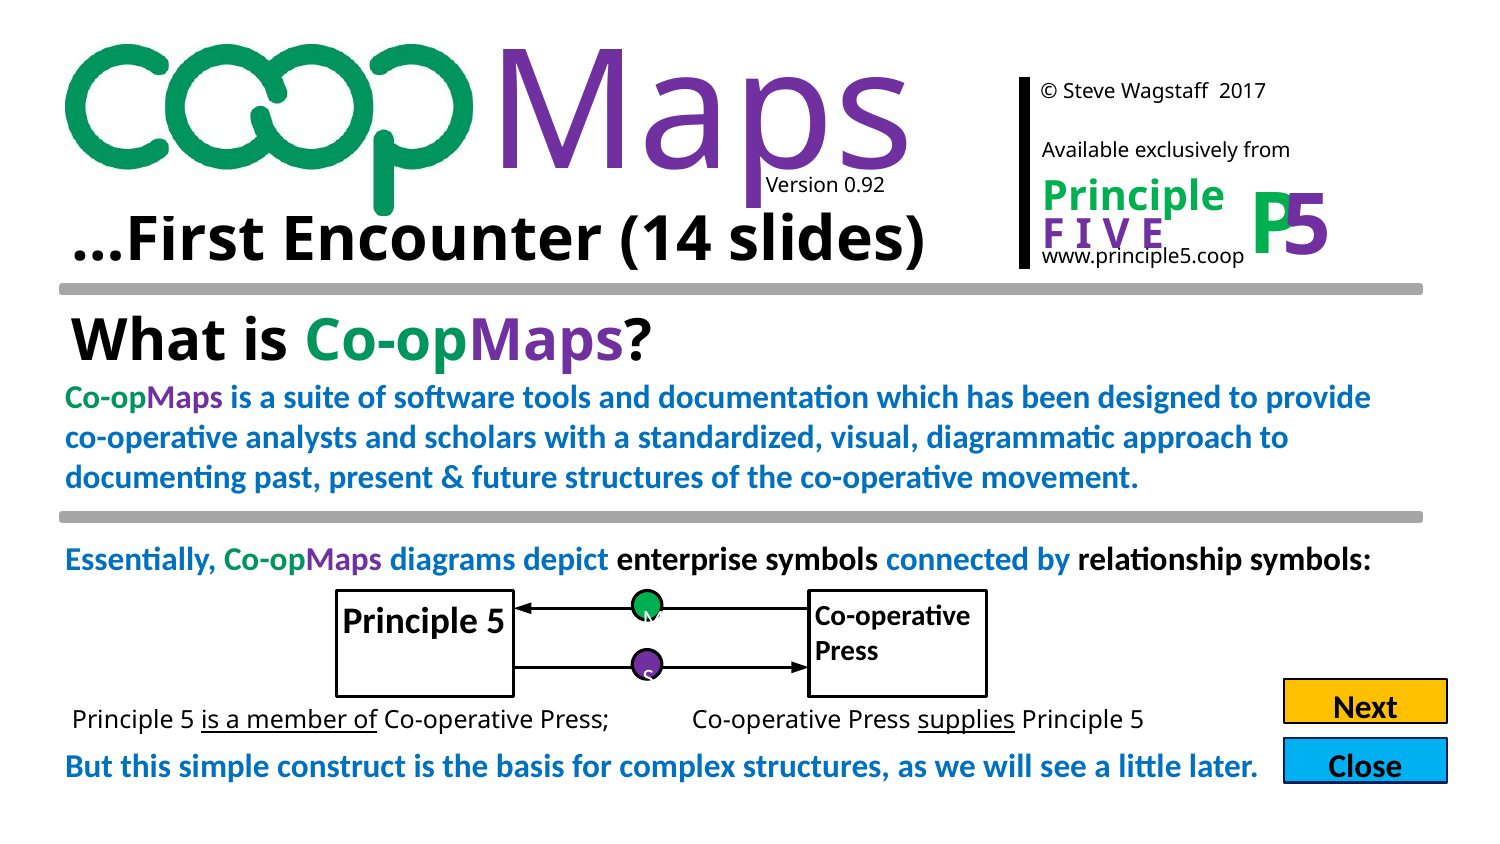

Maps
© Steve Wagstaff 2017
Available exclusively from
Principle
P
Version 0.92
5
…First Encounter (14 slides)
F I V E
www.principle5.coop
What is Co-opMaps?
Co-opMaps is a suite of software tools and documentation which has been designed to provide co-operative analysts and scholars with a standardized, visual, diagrammatic approach to documenting past, present & future structures of the co-operative movement.
Essentially, Co-opMaps diagrams depict enterprise symbols connected by relationship symbols:
Principle 5
M
Co-operative Press
S
Next
Principle 5 is a member of Co-operative Press;
Co-operative Press supplies Principle 5
But this simple construct is the basis for complex structures, as we will see a little later.
Close